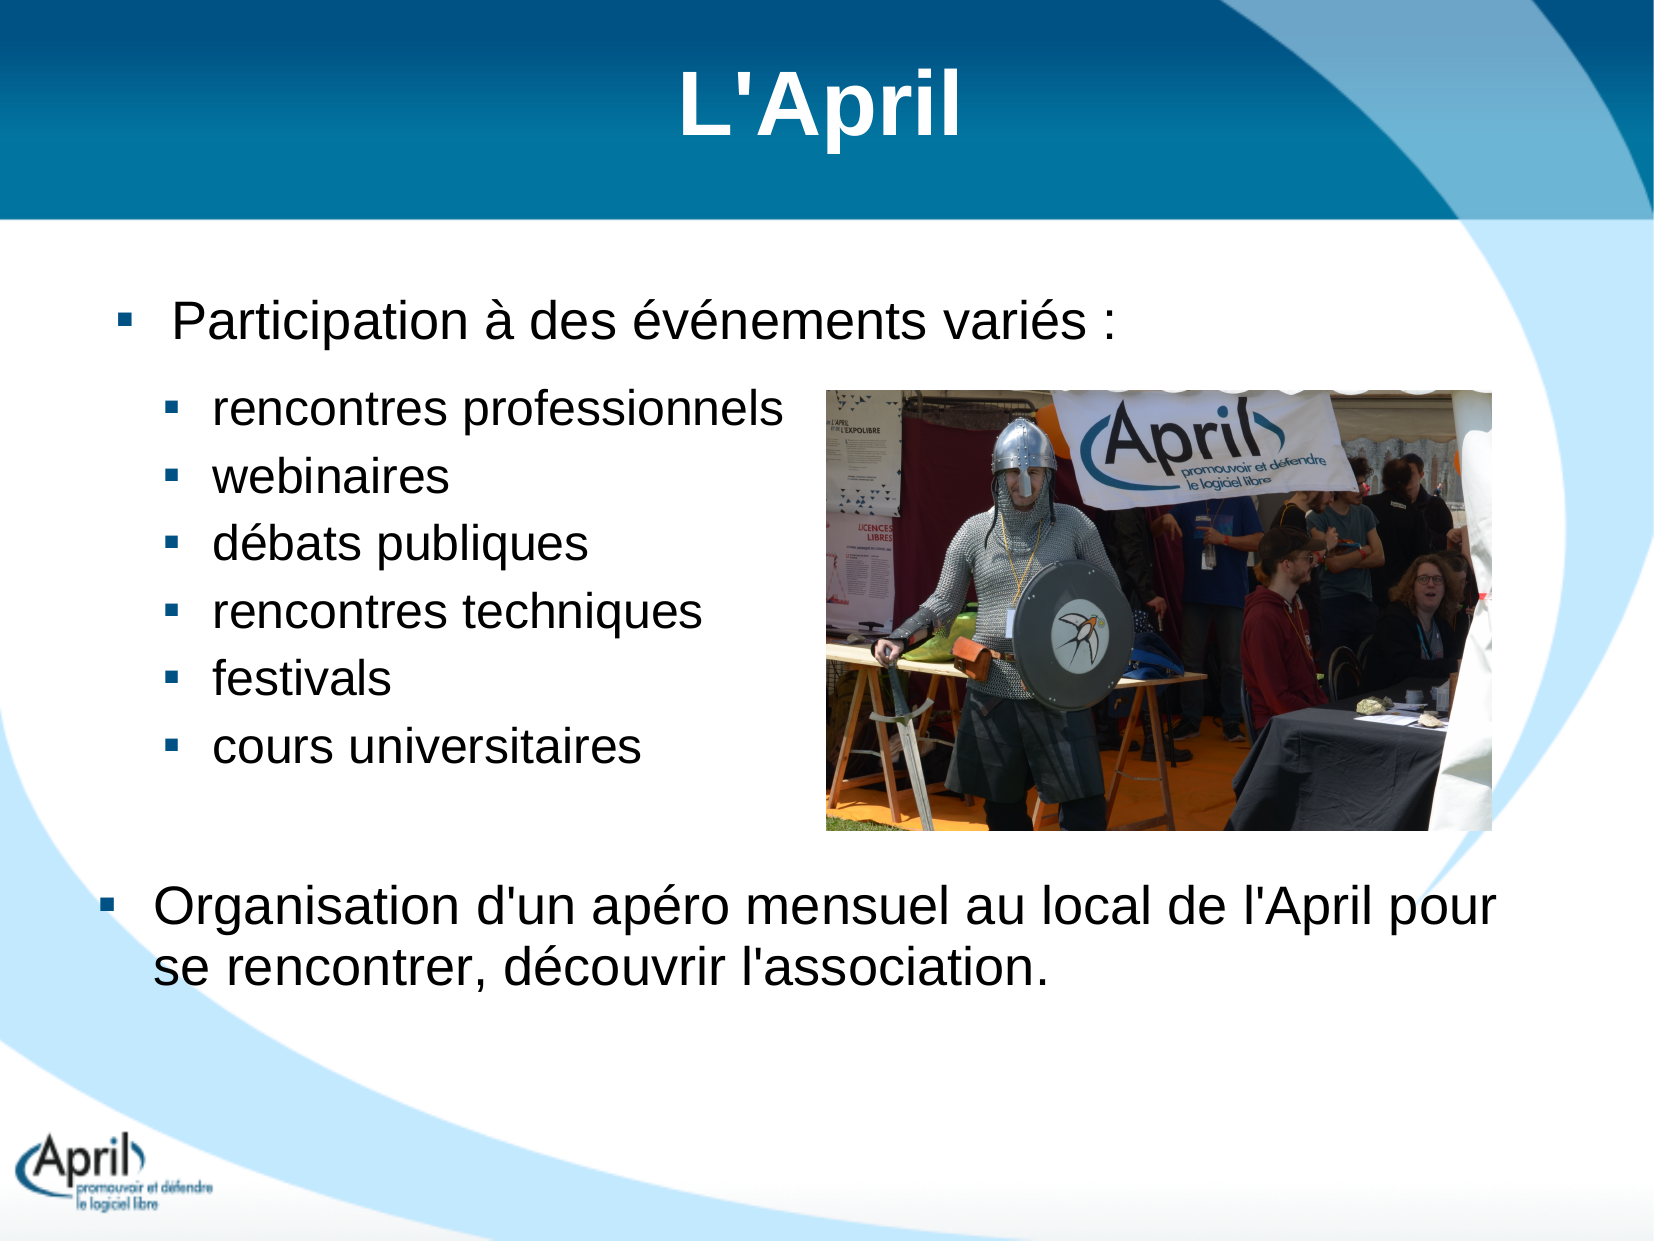

# L'April
Participation à des événements variés :
rencontres professionnels
webinaires
débats publiques
rencontres techniques
festivals
cours universitaires
Organisation d'un apéro mensuel au local de l'April pour se rencontrer, découvrir l'association.